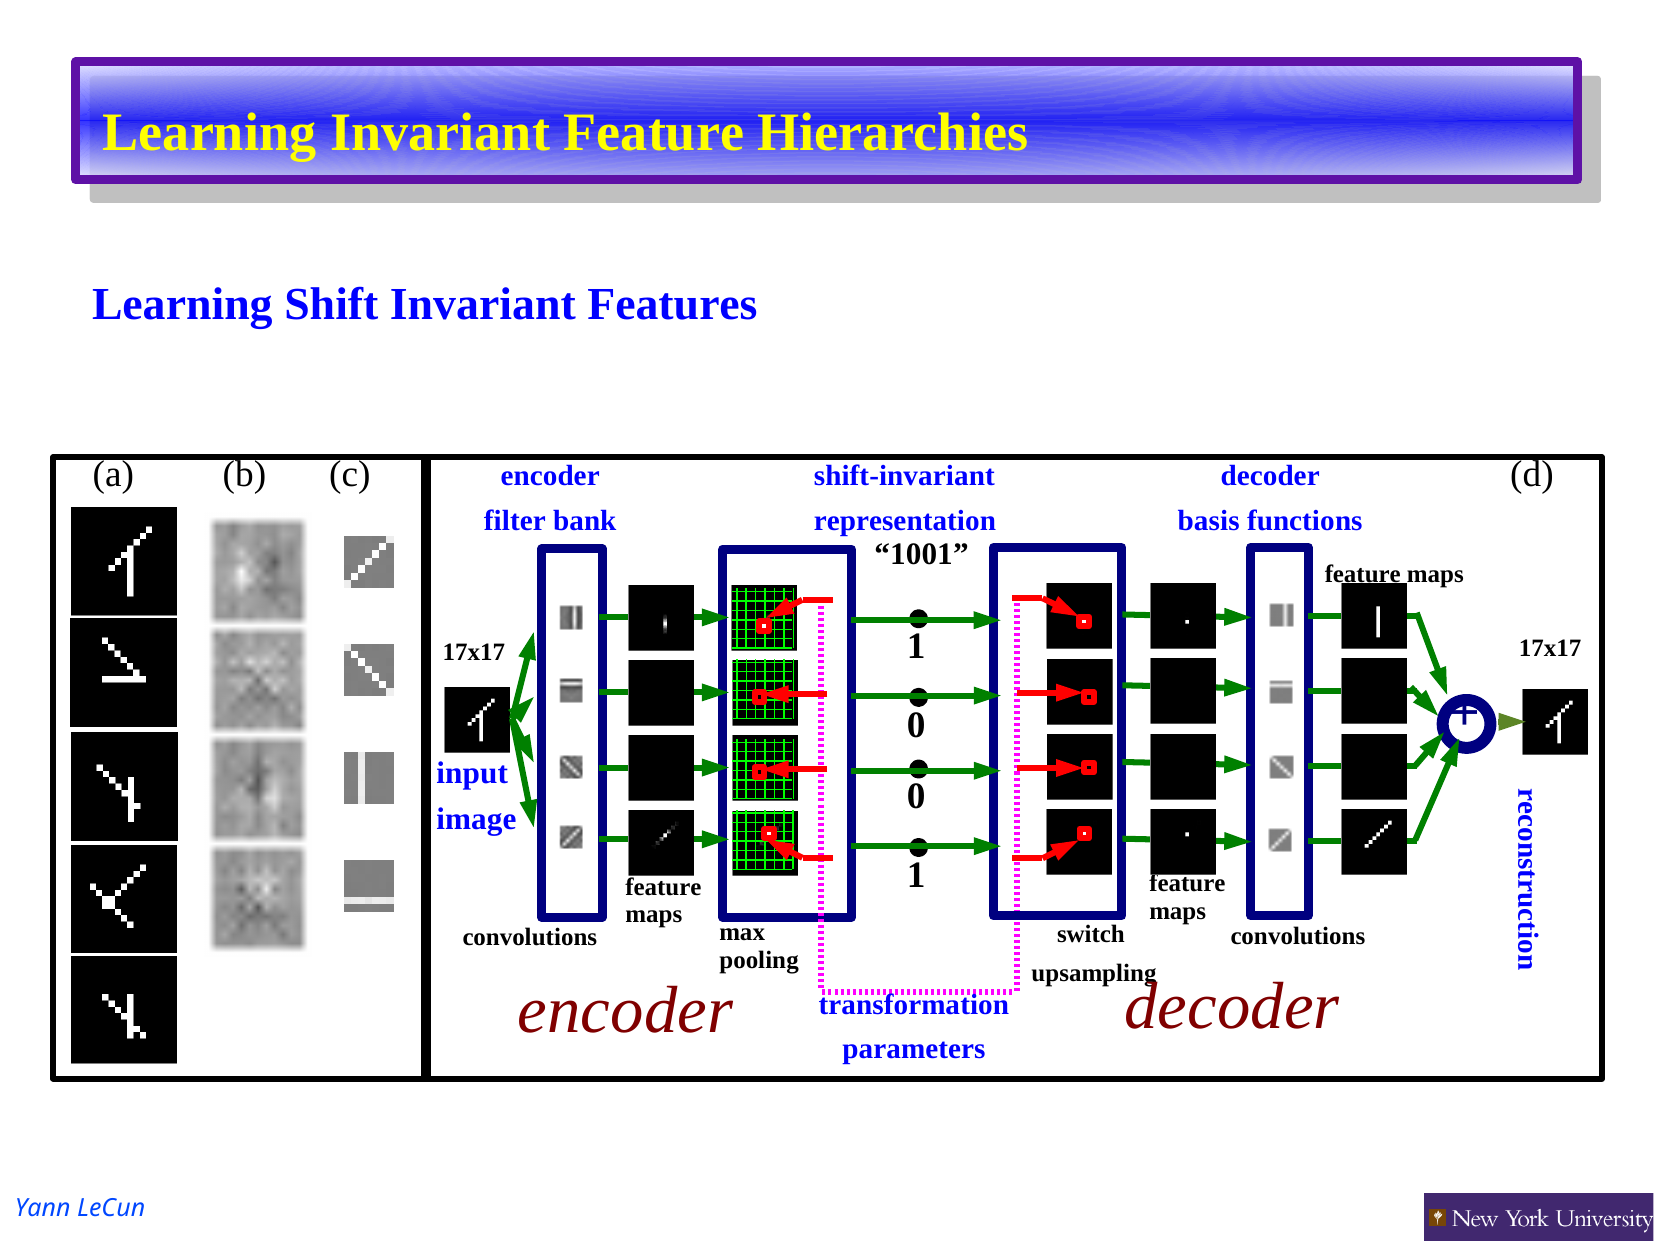

# Learning Invariant Feature Hierarchies
Learning Shift Invariant Features
encoder
filter bank
shift-invariant
representation
decoder
basis functions
(a)
(b)
(c)
(d)
feature maps
“1001”
1
17x17
17x17
+
0
input
image
0
reconstruction
1
feature maps
feature maps
max pooling
switch
upsampling
convolutions
convolutions
decoder
encoder
transformation
parameters